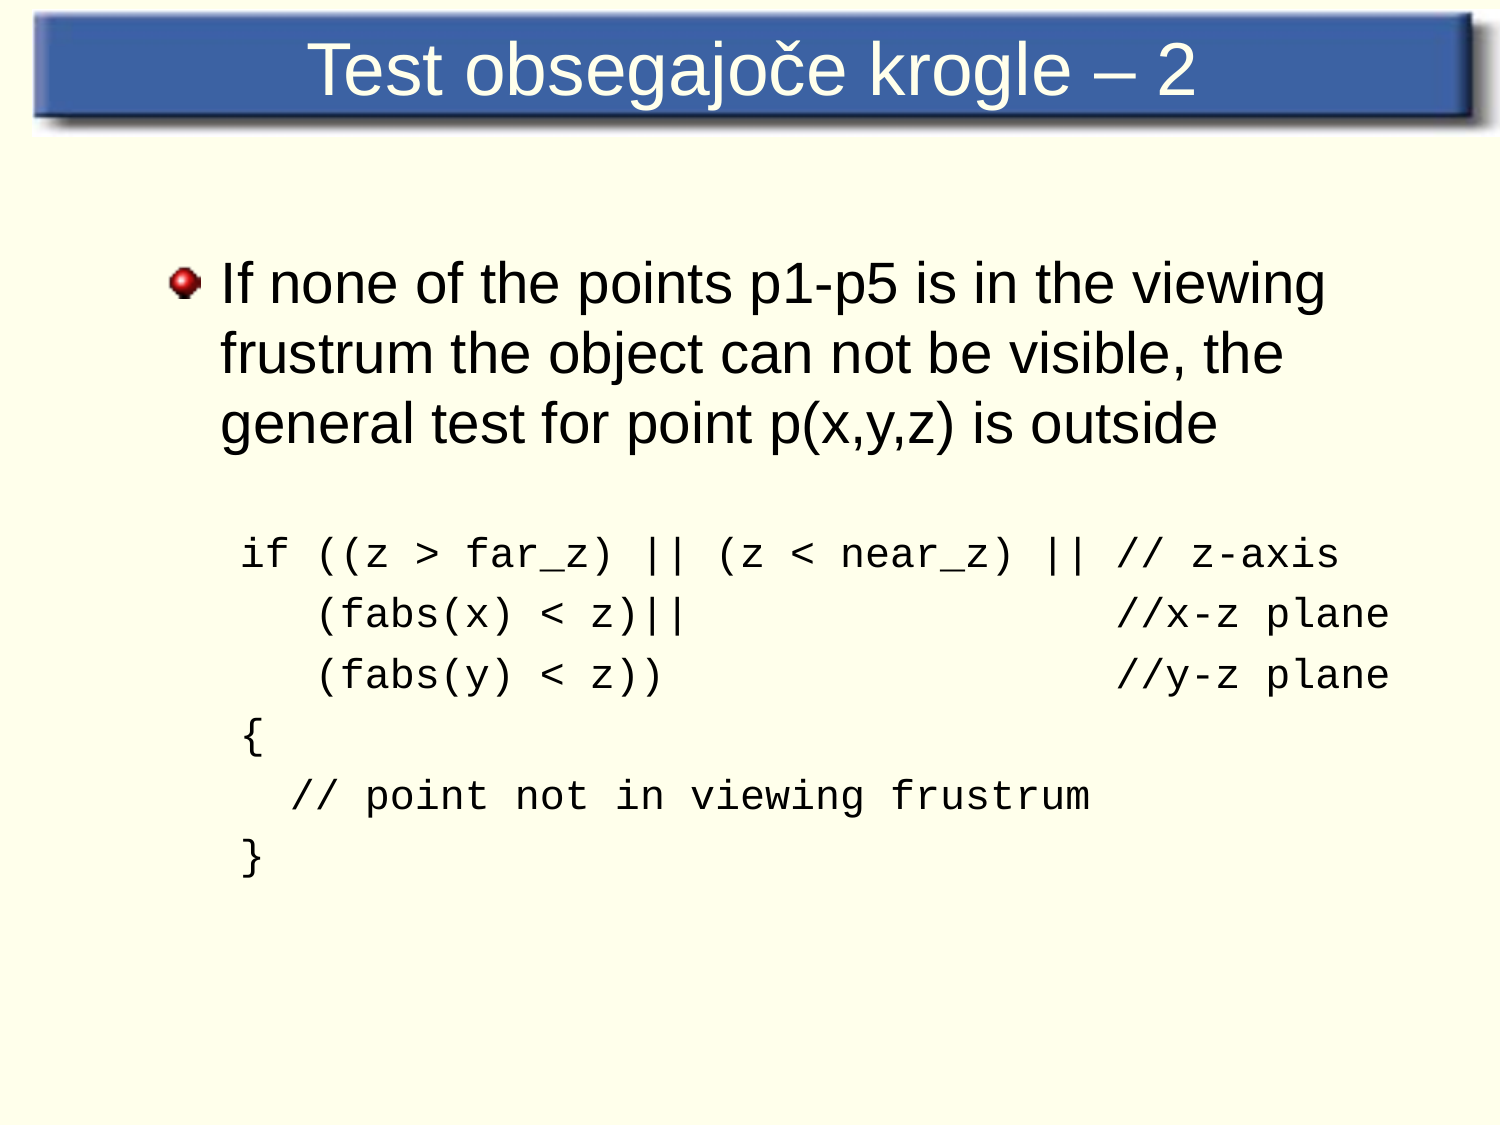

# Test obsegajoče krogle – 2
If none of the points p1-p5 is in the viewing frustrum the object can not be visible, the general test for point p(x,y,z) is outside
if ((z > far_z) || (z < near_z) || // z-axis
 (fabs(x) < z)|| //x-z plane
 (fabs(y) < z)) //y-z plane
{
 // point not in viewing frustrum
}